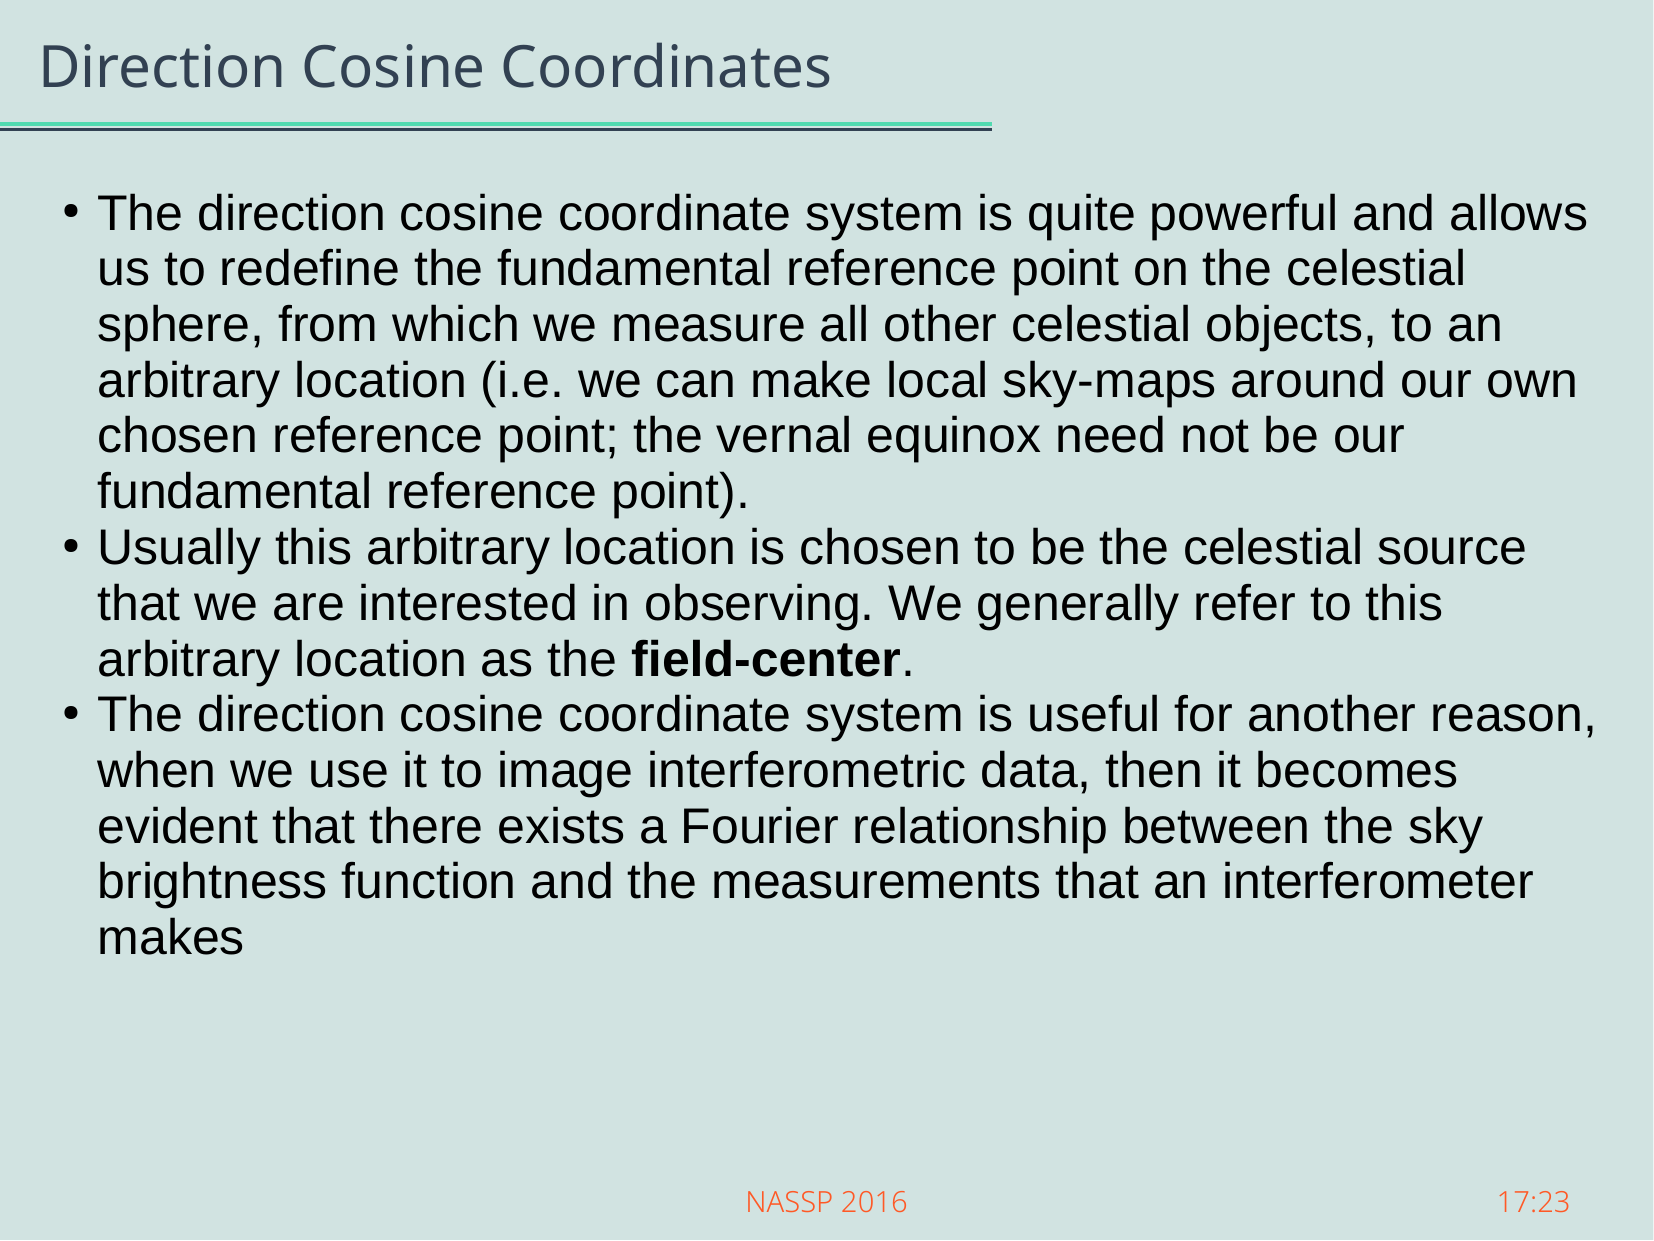

Direction Cosine Coordinates
The direction cosine coordinate system is quite powerful and allows us to redefine the fundamental reference point on the celestial sphere, from which we measure all other celestial objects, to an arbitrary location (i.e. we can make local sky-maps around our own chosen reference point; the vernal equinox need not be our fundamental reference point).
Usually this arbitrary location is chosen to be the celestial source that we are interested in observing. We generally refer to this arbitrary location as the field-center.
The direction cosine coordinate system is useful for another reason, when we use it to image interferometric data, then it becomes evident that there exists a Fourier relationship between the sky brightness function and the measurements that an interferometer makes
NASSP 2016
17